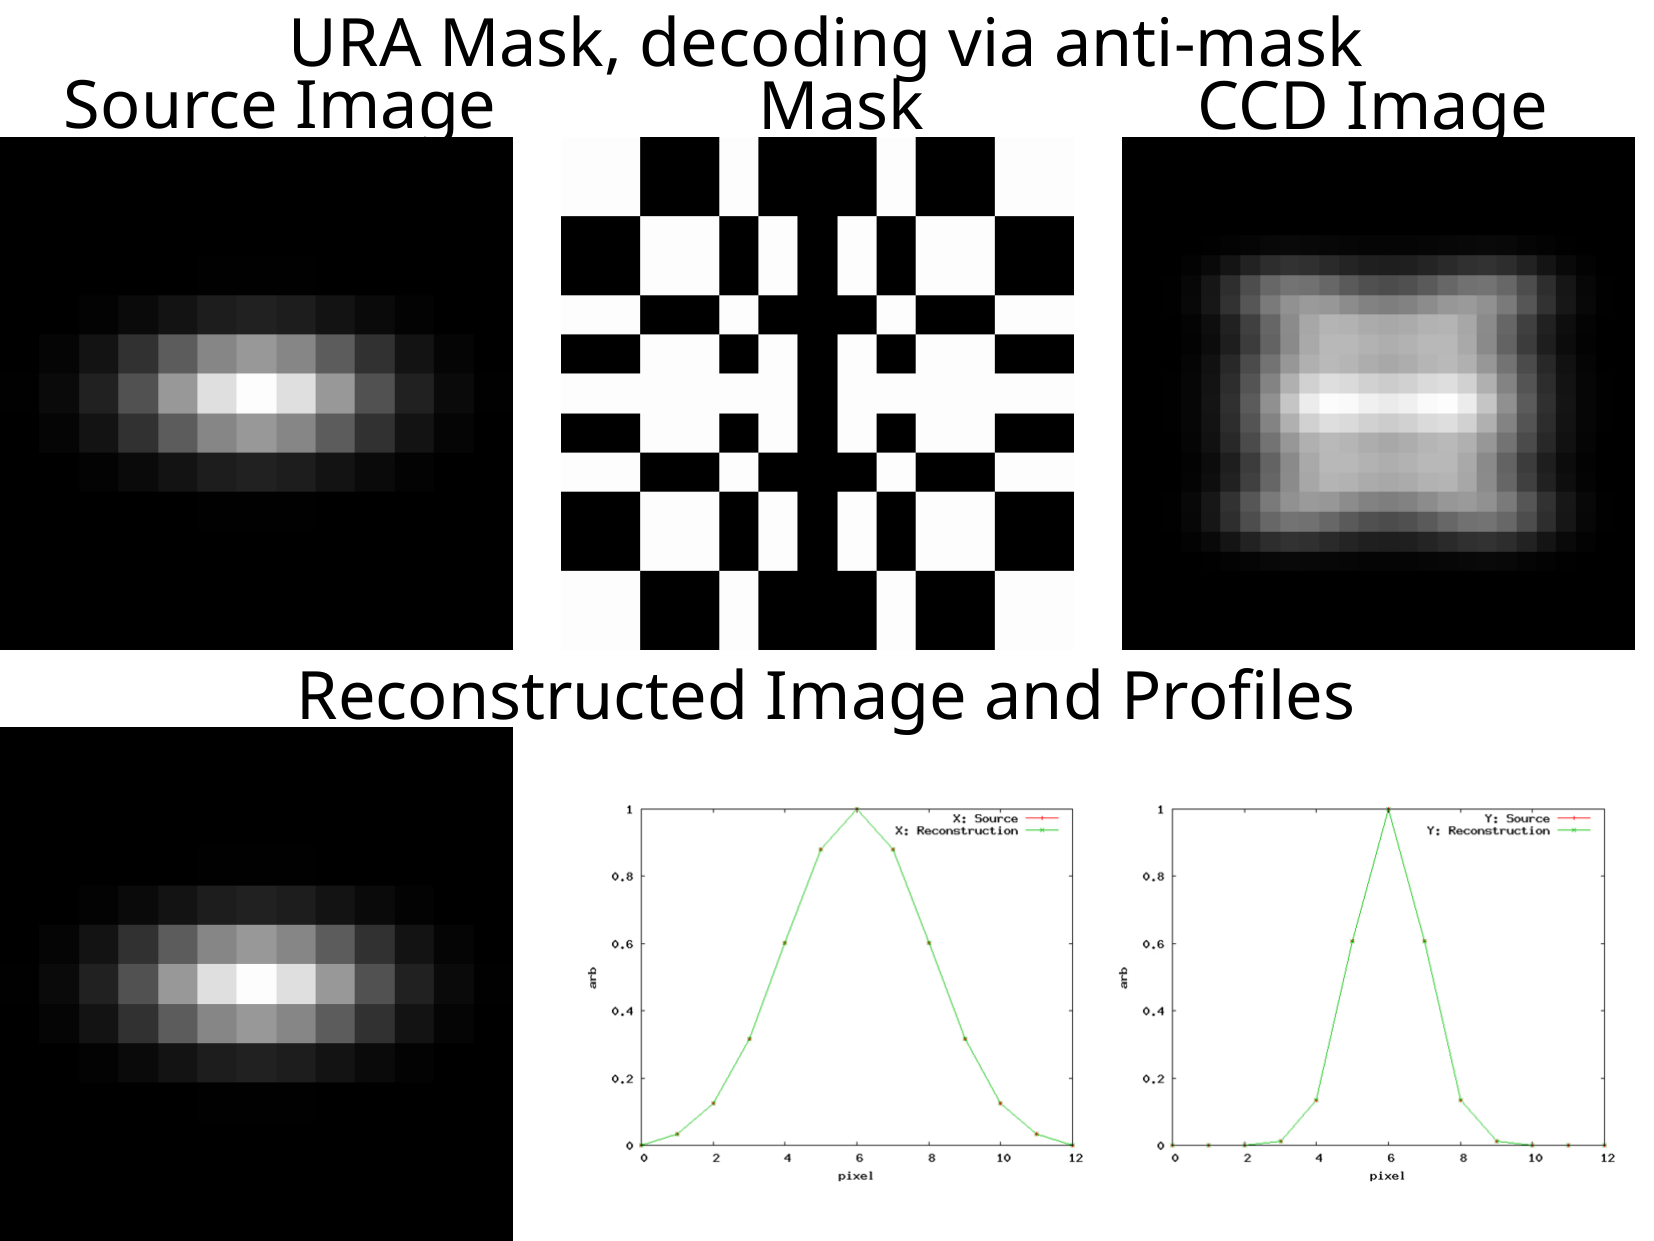

URA Mask, decoding via anti-mask
# Source Image
CCD Image
Mask
Reconstructed Image and Profiles